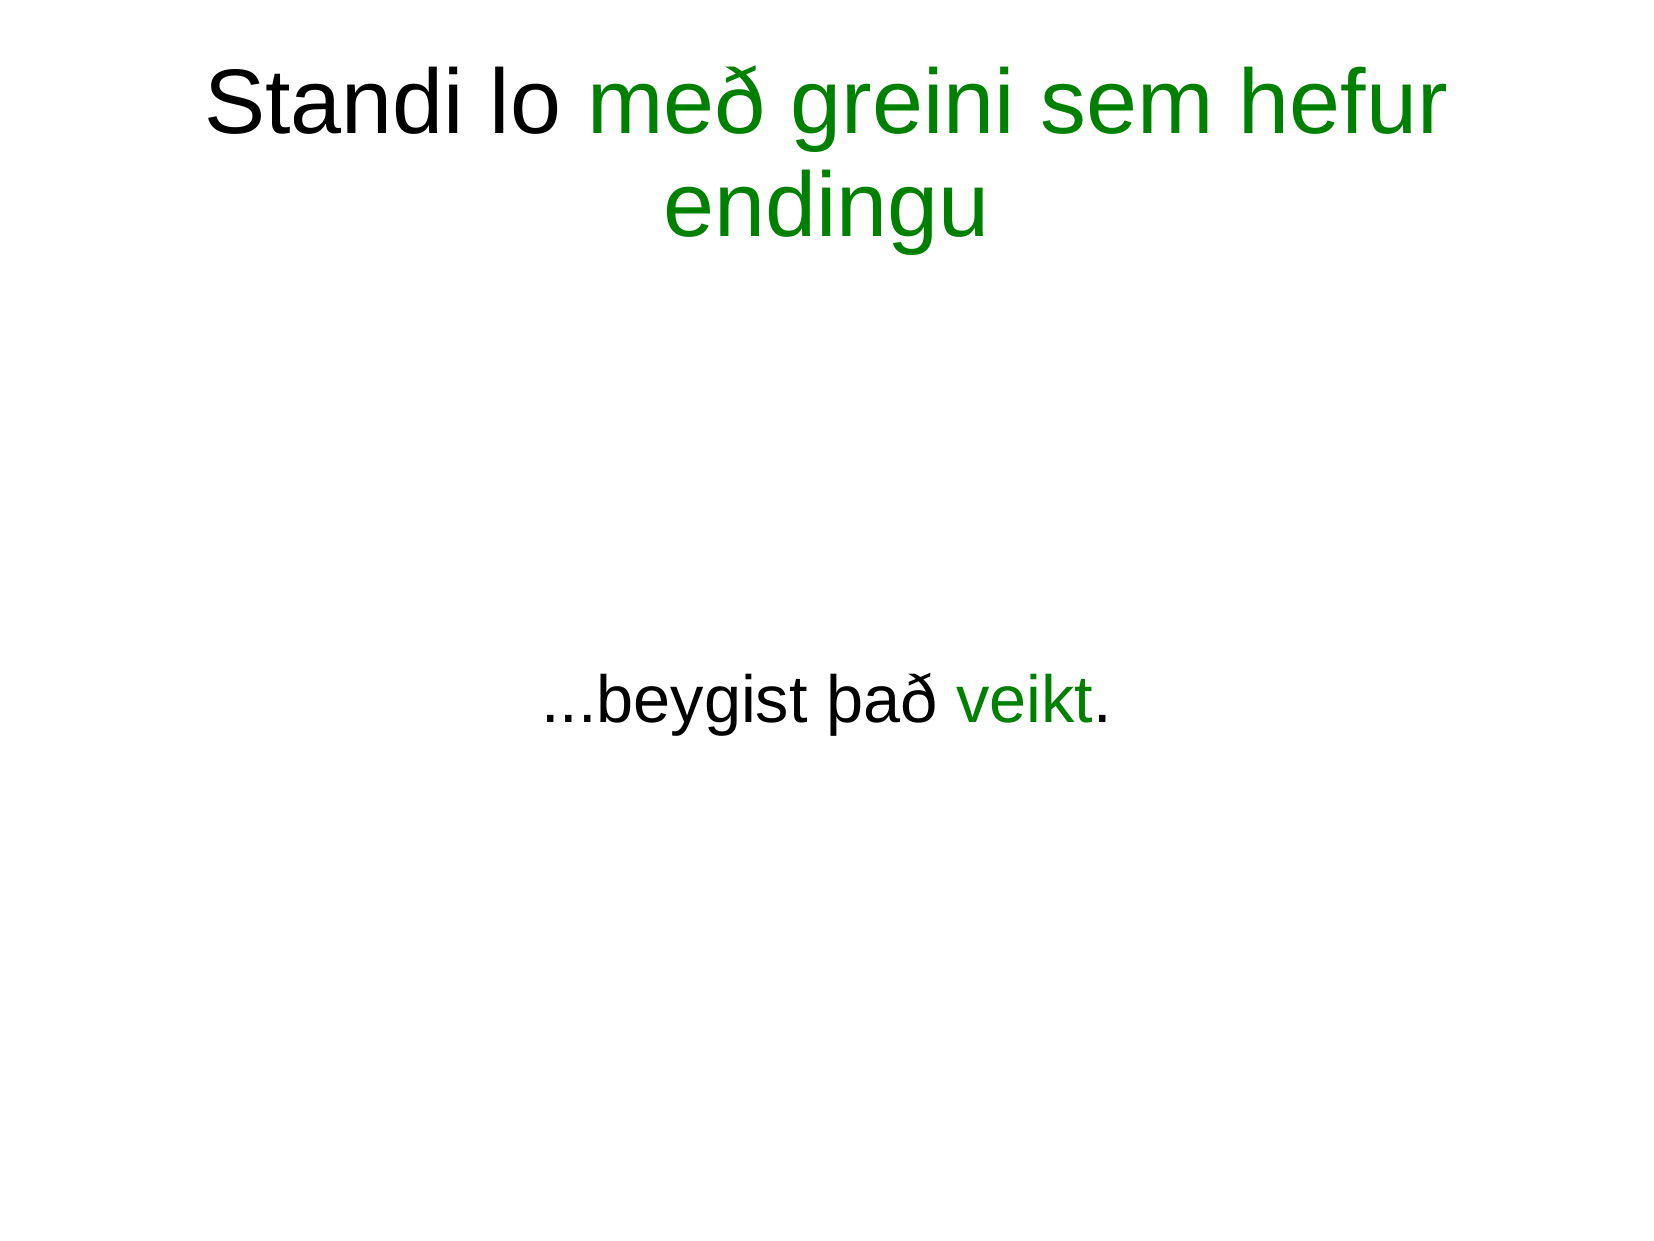

# Standi lo með greini sem hefur endingu
...beygist það veikt.